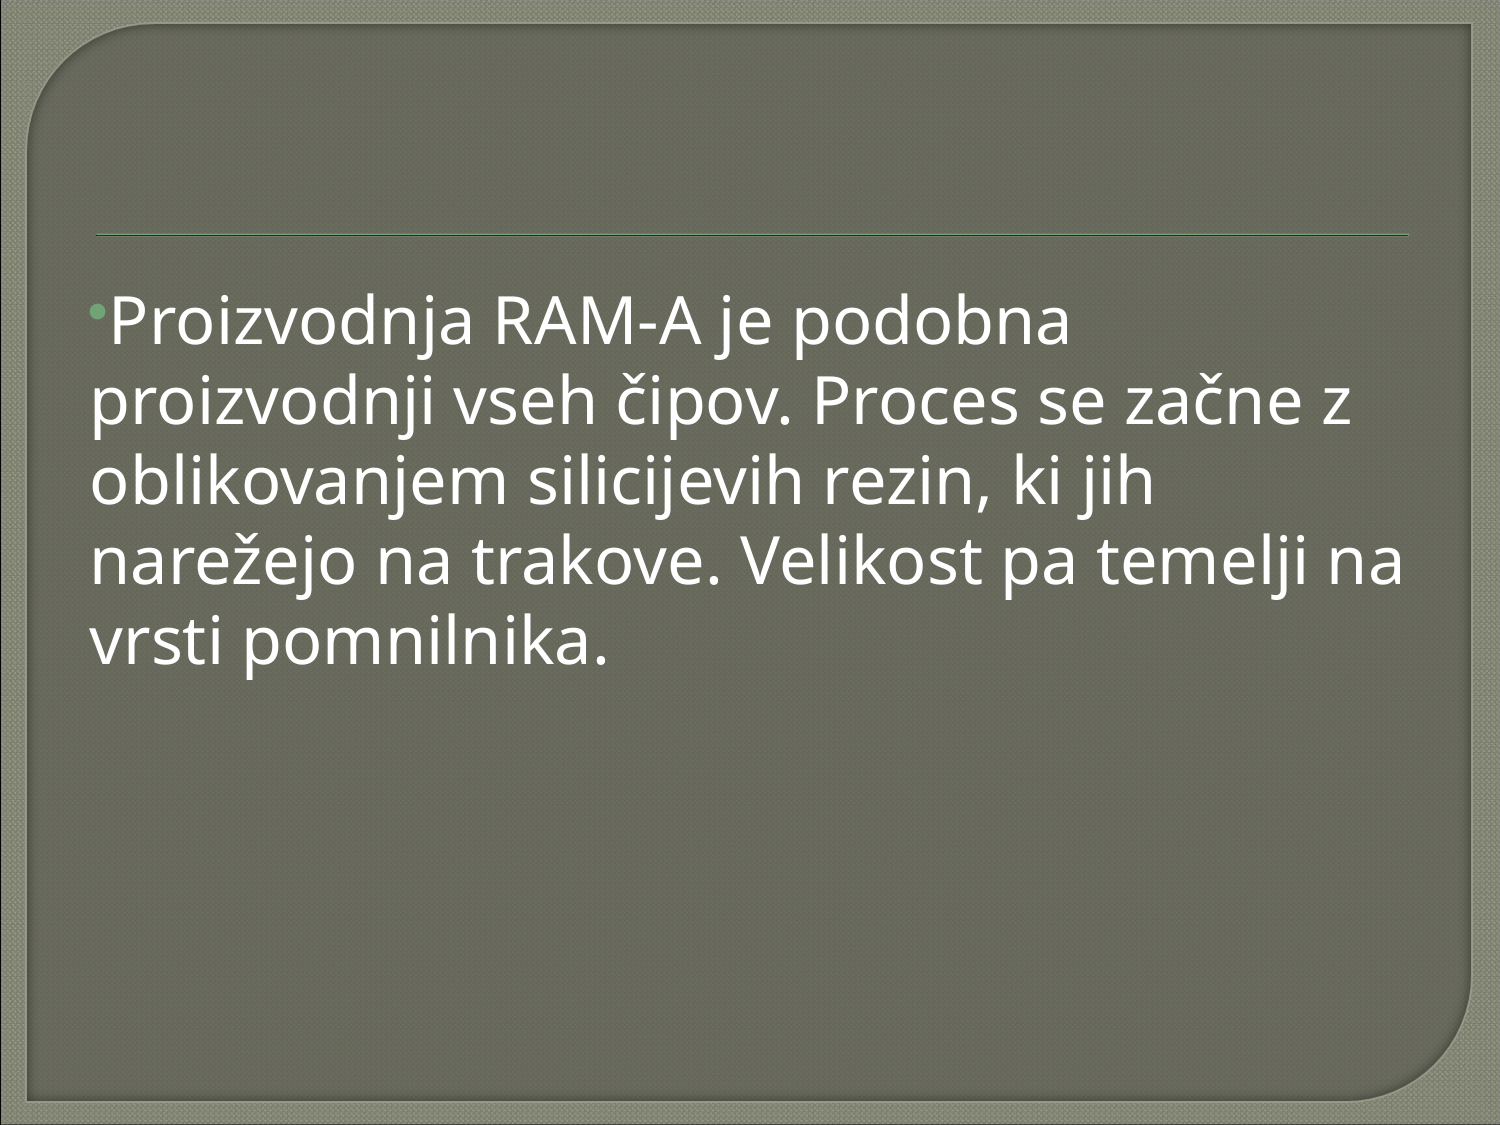

# Proizvodnja RAM-A je podobna proizvodnji vseh čipov. Proces se začne z oblikovanjem silicijevih rezin, ki jih narežejo na trakove. Velikost pa temelji na vrsti pomnilnika.